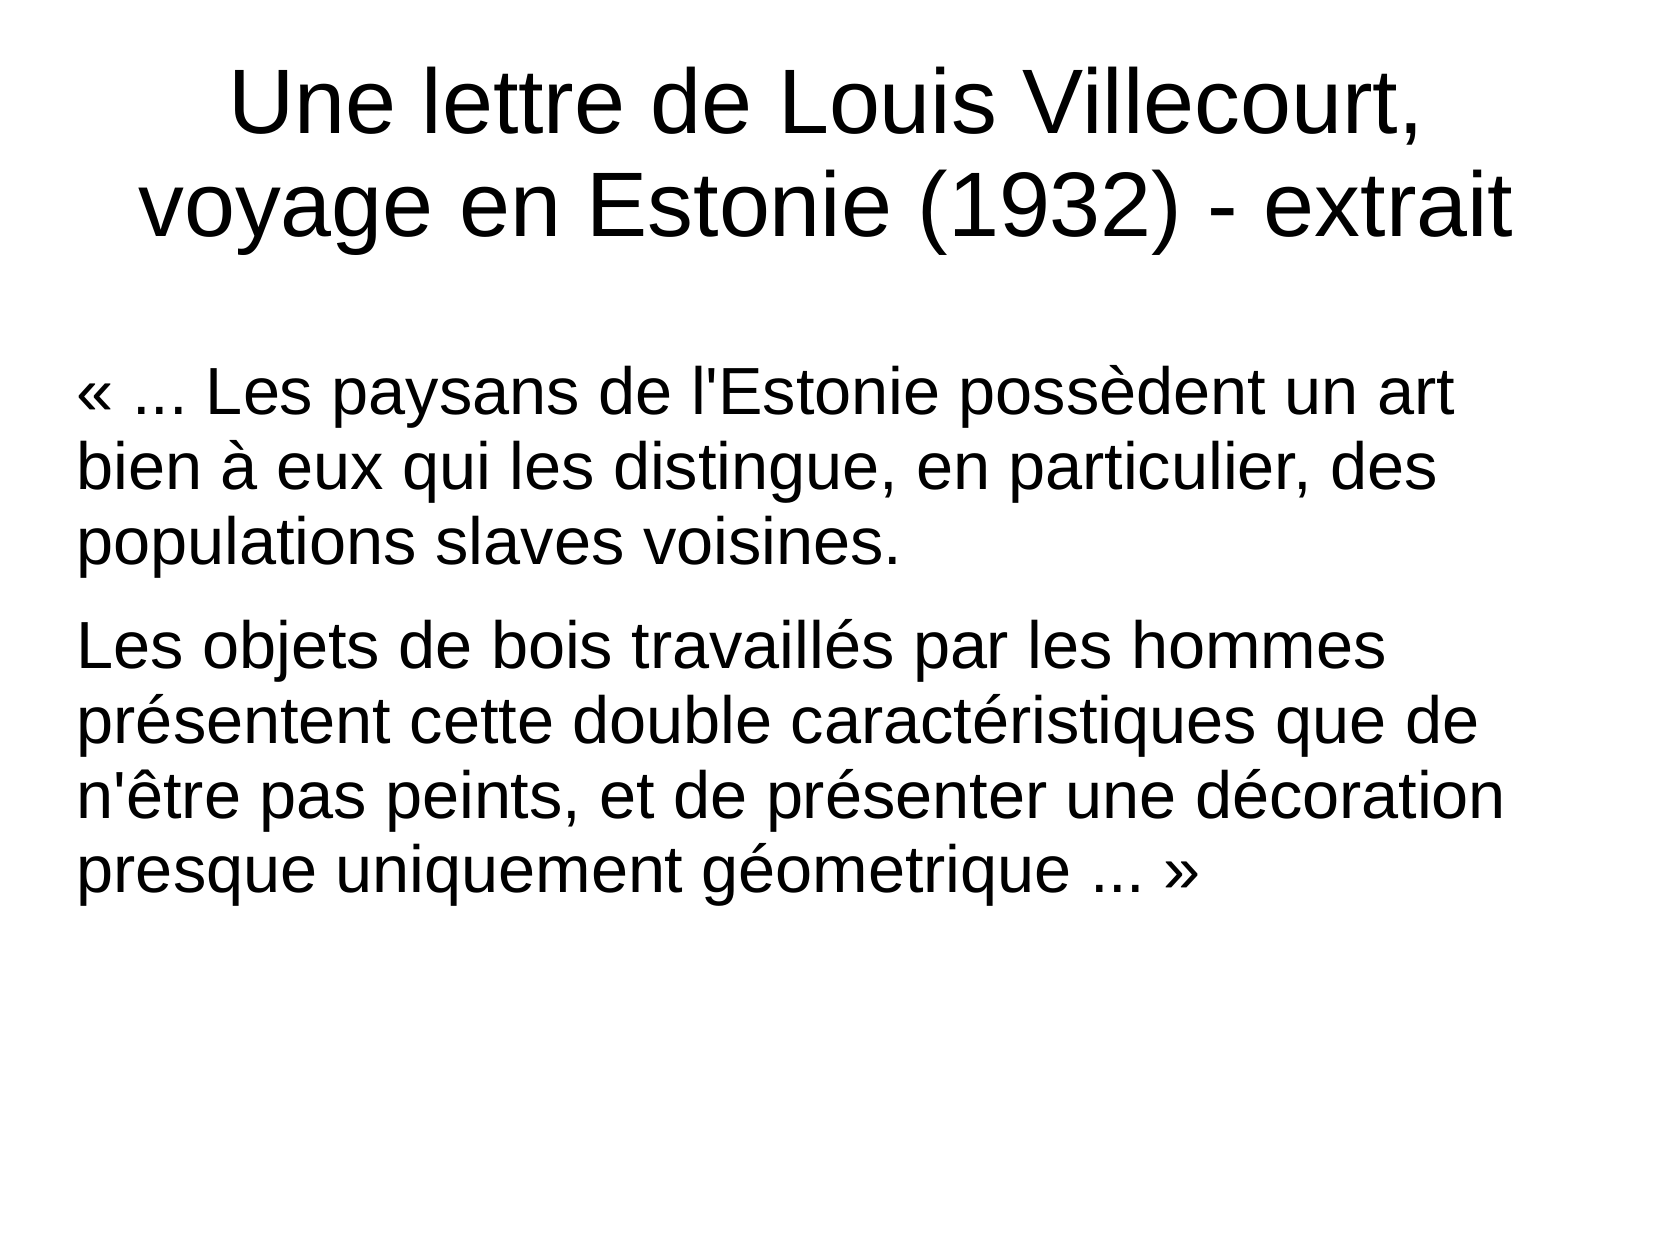

# Une lettre de Louis Villecourt, voyage en Estonie (1932) - extrait
« ... Les paysans de l'Estonie possèdent un art bien à eux qui les distingue, en particulier, des populations slaves voisines.
Les objets de bois travaillés par les hommes présentent cette double caractéristiques que de n'être pas peints, et de présenter une décoration presque uniquement géometrique ... »